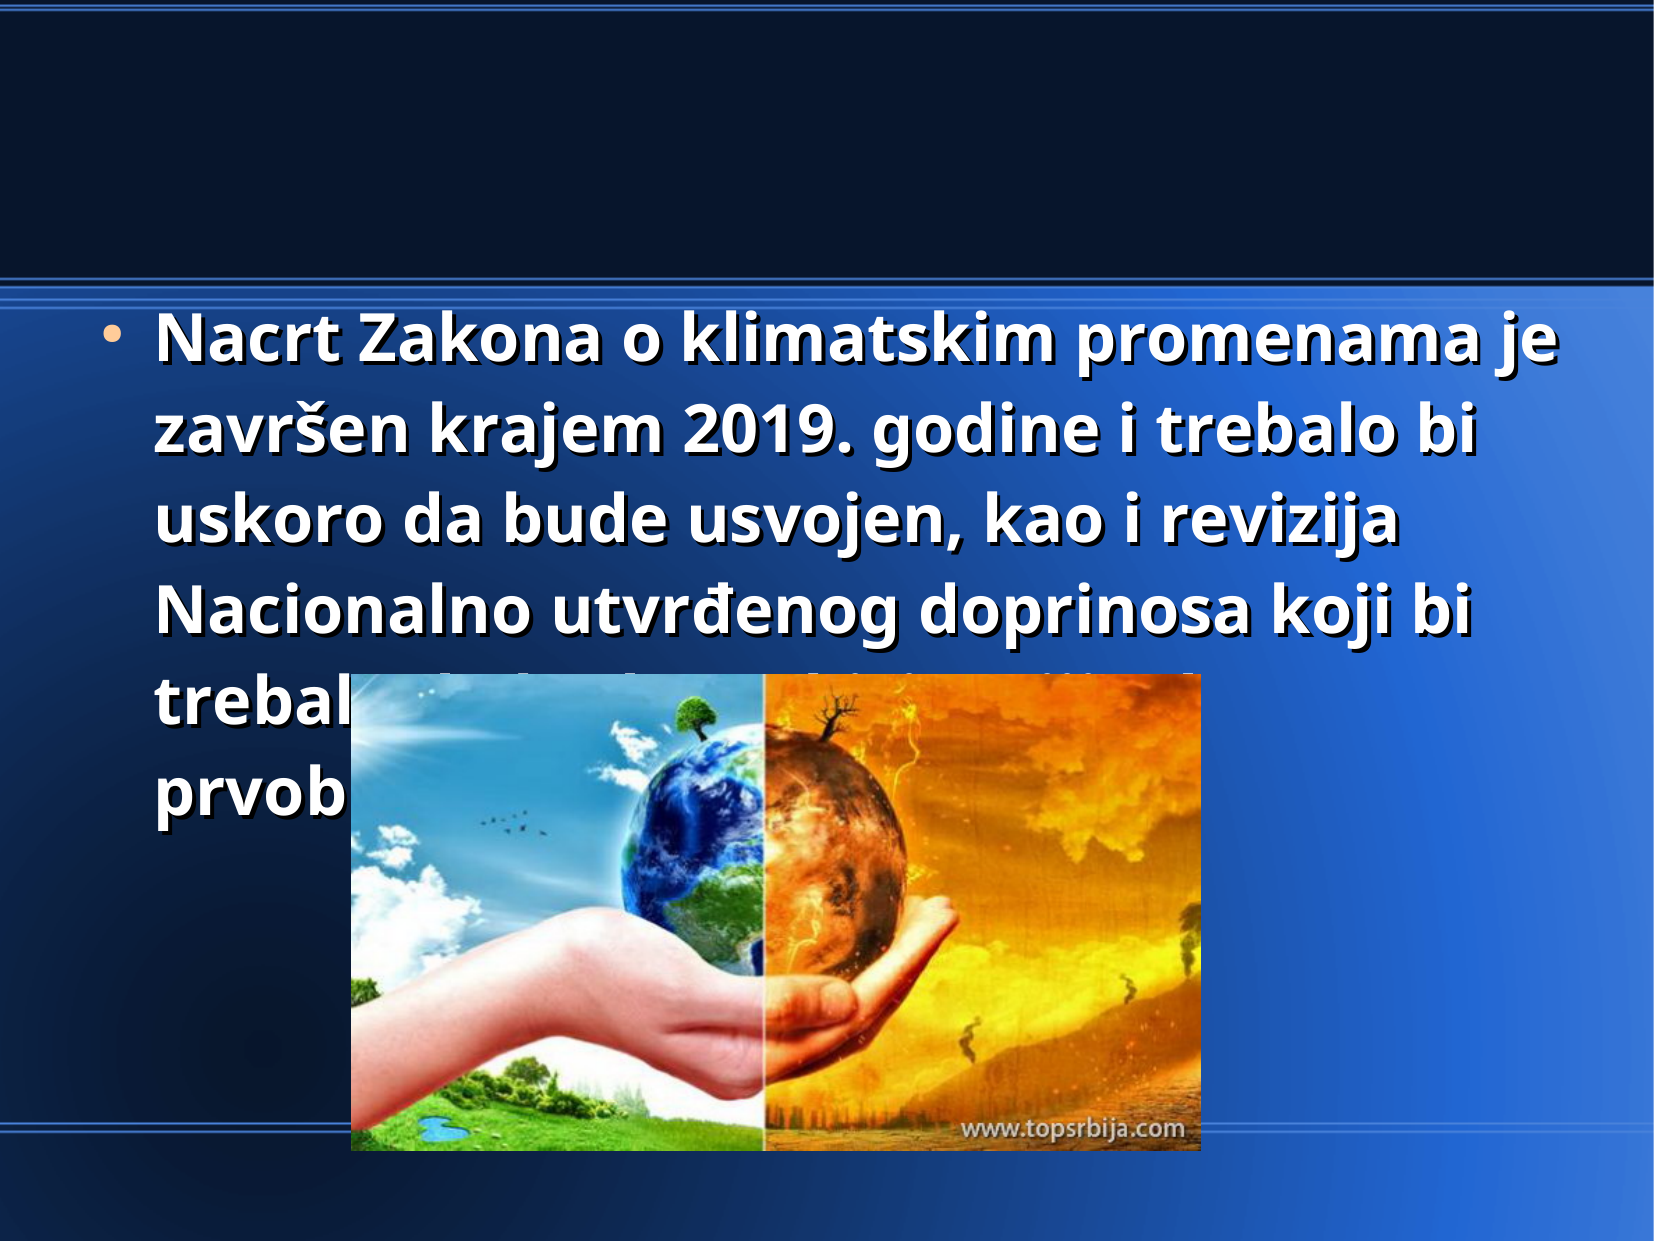

#
Nacrt Zakona o klimatskim promenama je završen krajem 2019. godine i trebalo bi uskoro da bude usvojen, kao i revizija Nacionalno utvrđenog doprinosa koji bi trebalo da bude ambiciozniji od prvobitnog.